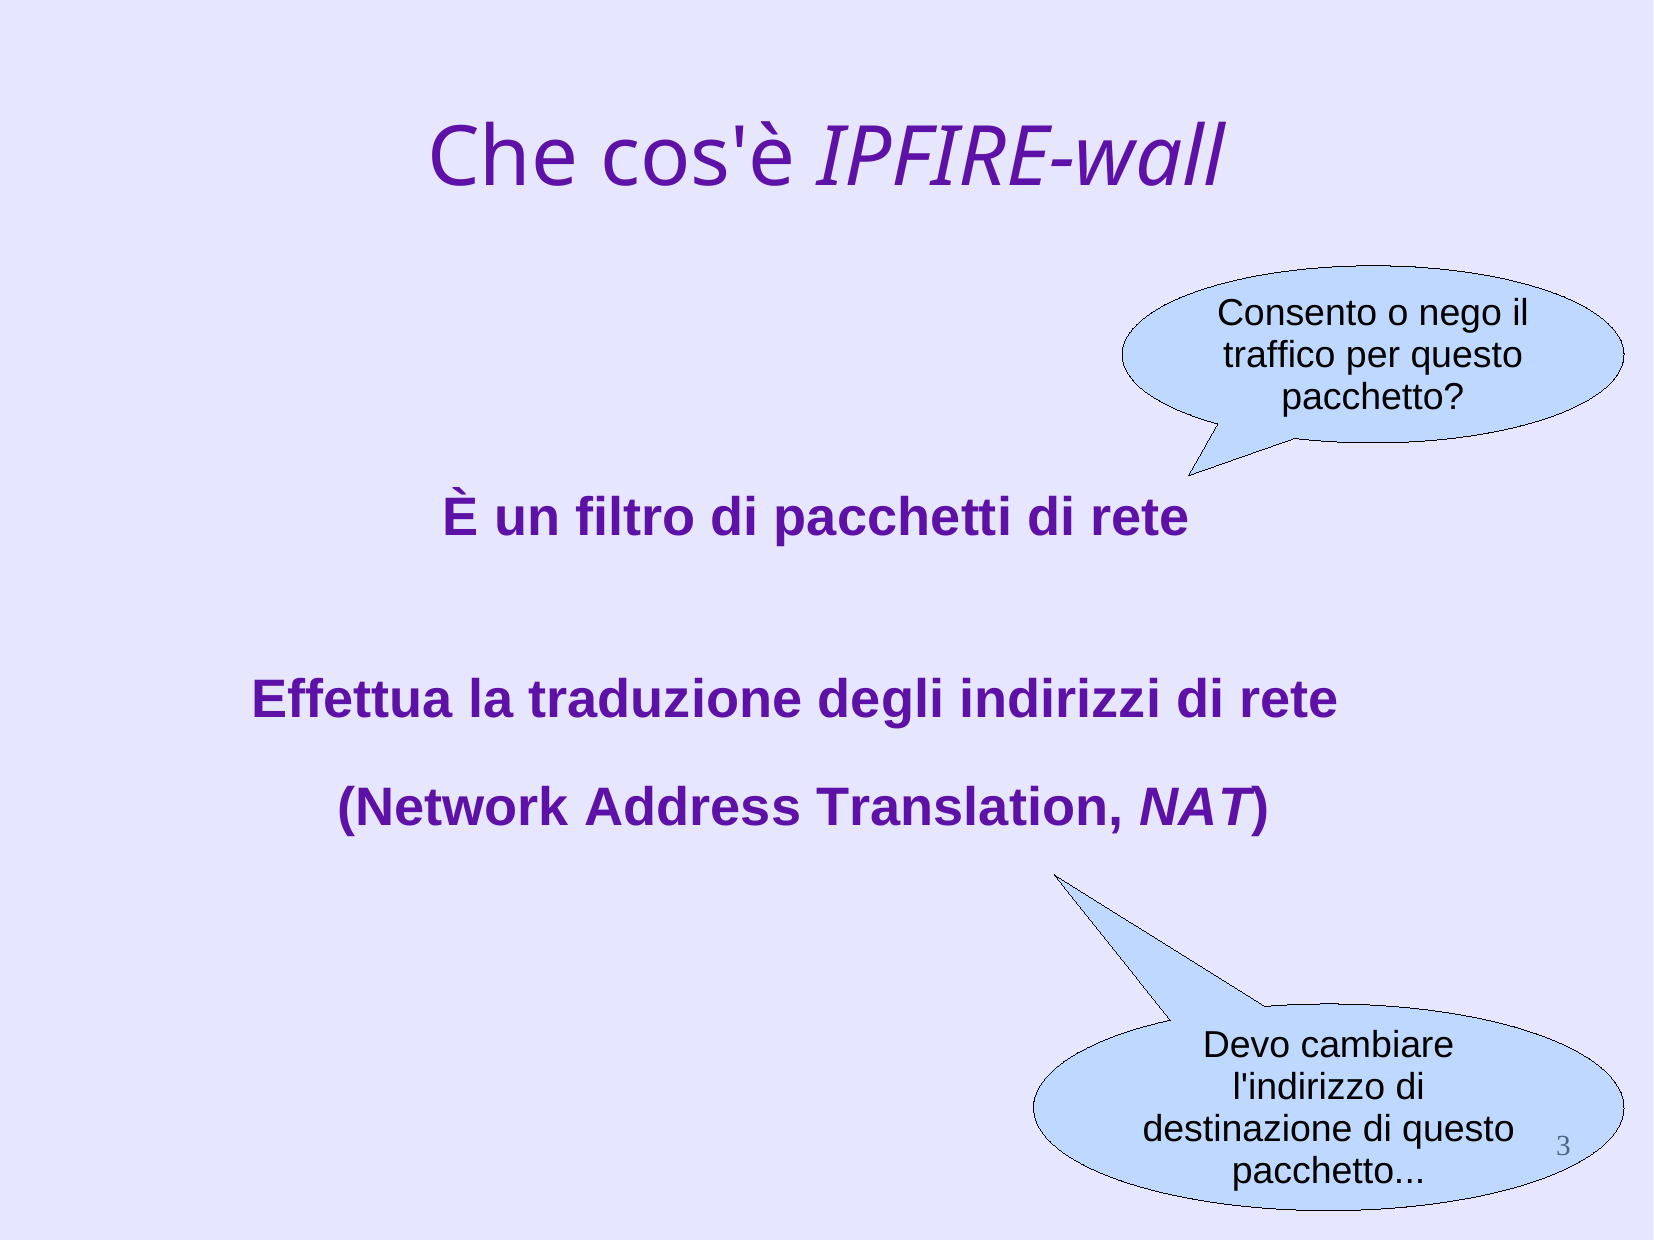

# Che cos'è IPFIRE-wall
Consento o nego il traffico per questo pacchetto?
 È un filtro di pacchetti di rete
Effettua la traduzione degli indirizzi di rete
(Network Address Translation, NAT)
Devo cambiare l'indirizzo di destinazione di questo pacchetto...
3